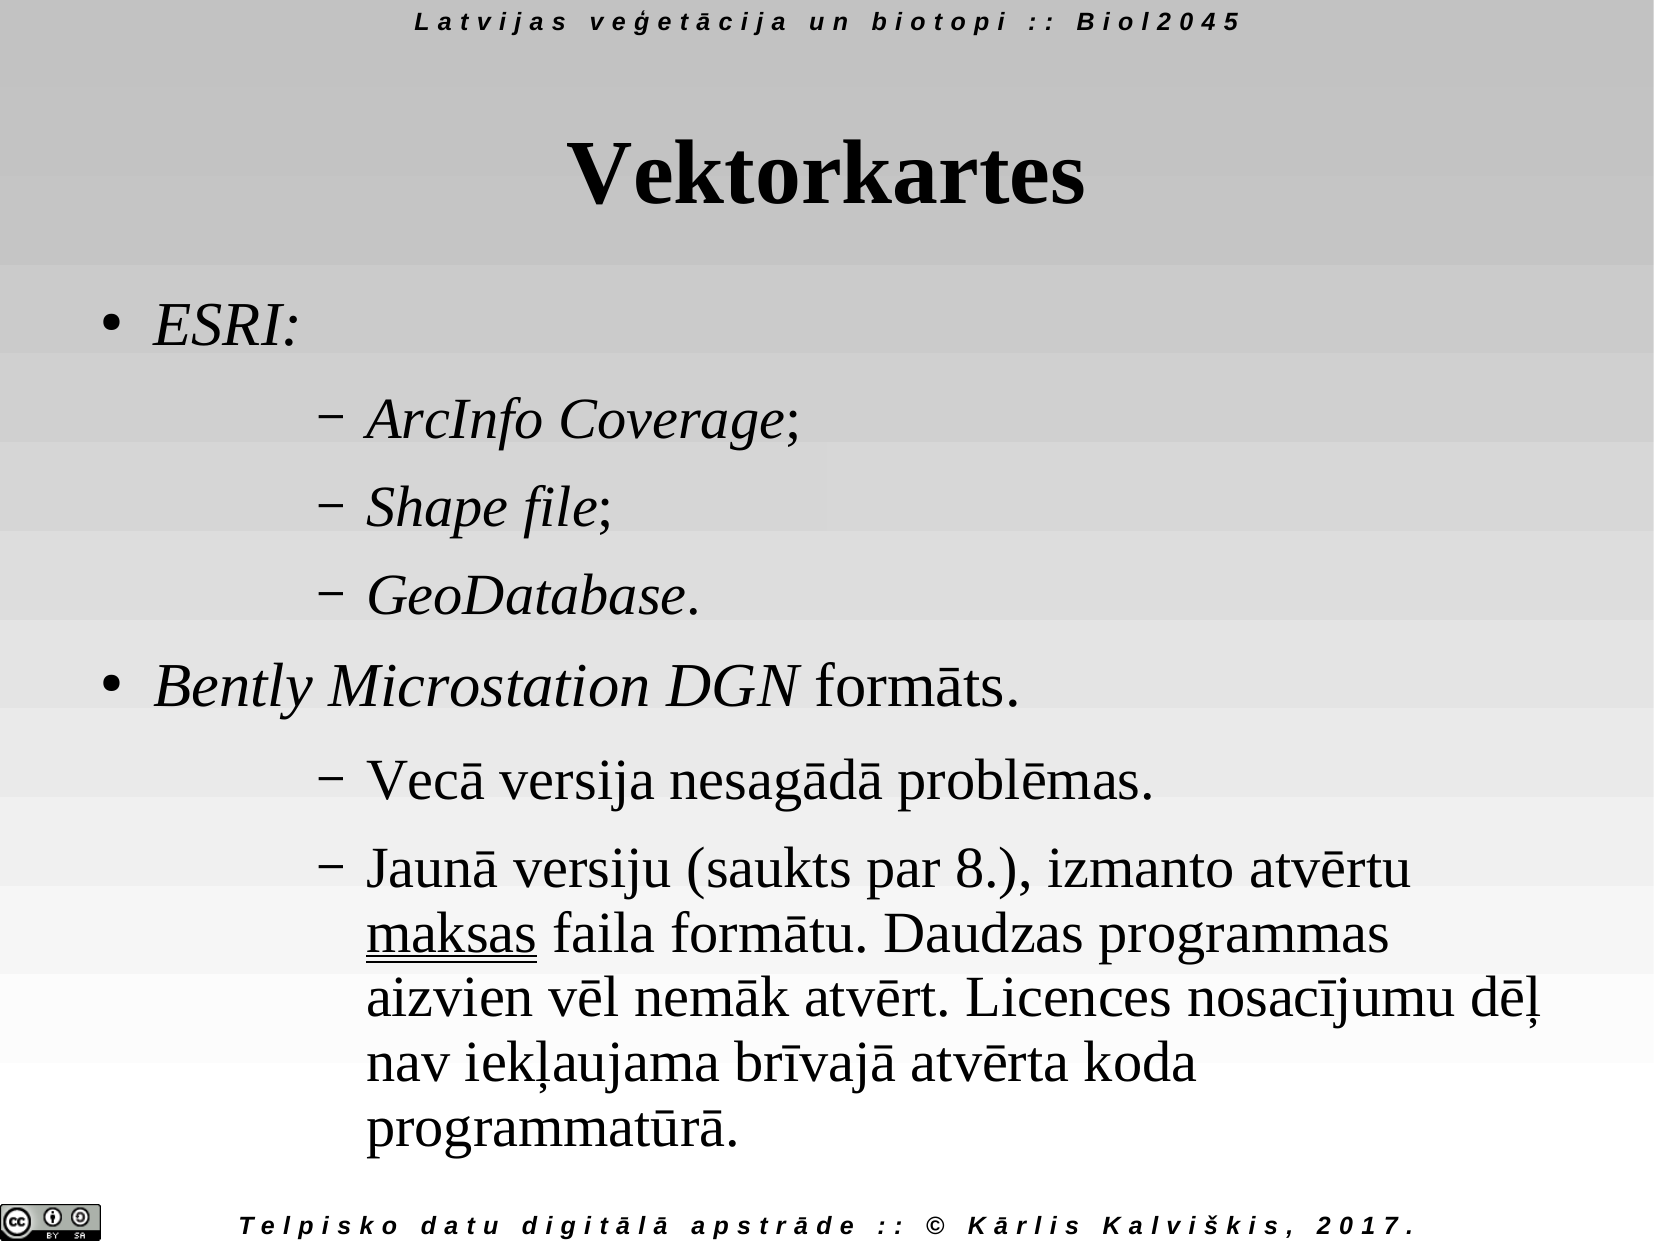

# Vektorkartes
ESRI:
ArcInfo Coverage;
Shape file;
GeoDatabase.
Bently Microstation DGN formāts.
Vecā versija nesagādā problēmas.
Jaunā versiju (saukts par 8.), izmanto atvērtu maksas faila formātu. Daudzas programmas aizvien vēl nemāk atvērt. Licences nosacījumu dēļ nav iekļaujama brīvajā atvērta koda programmatūrā.